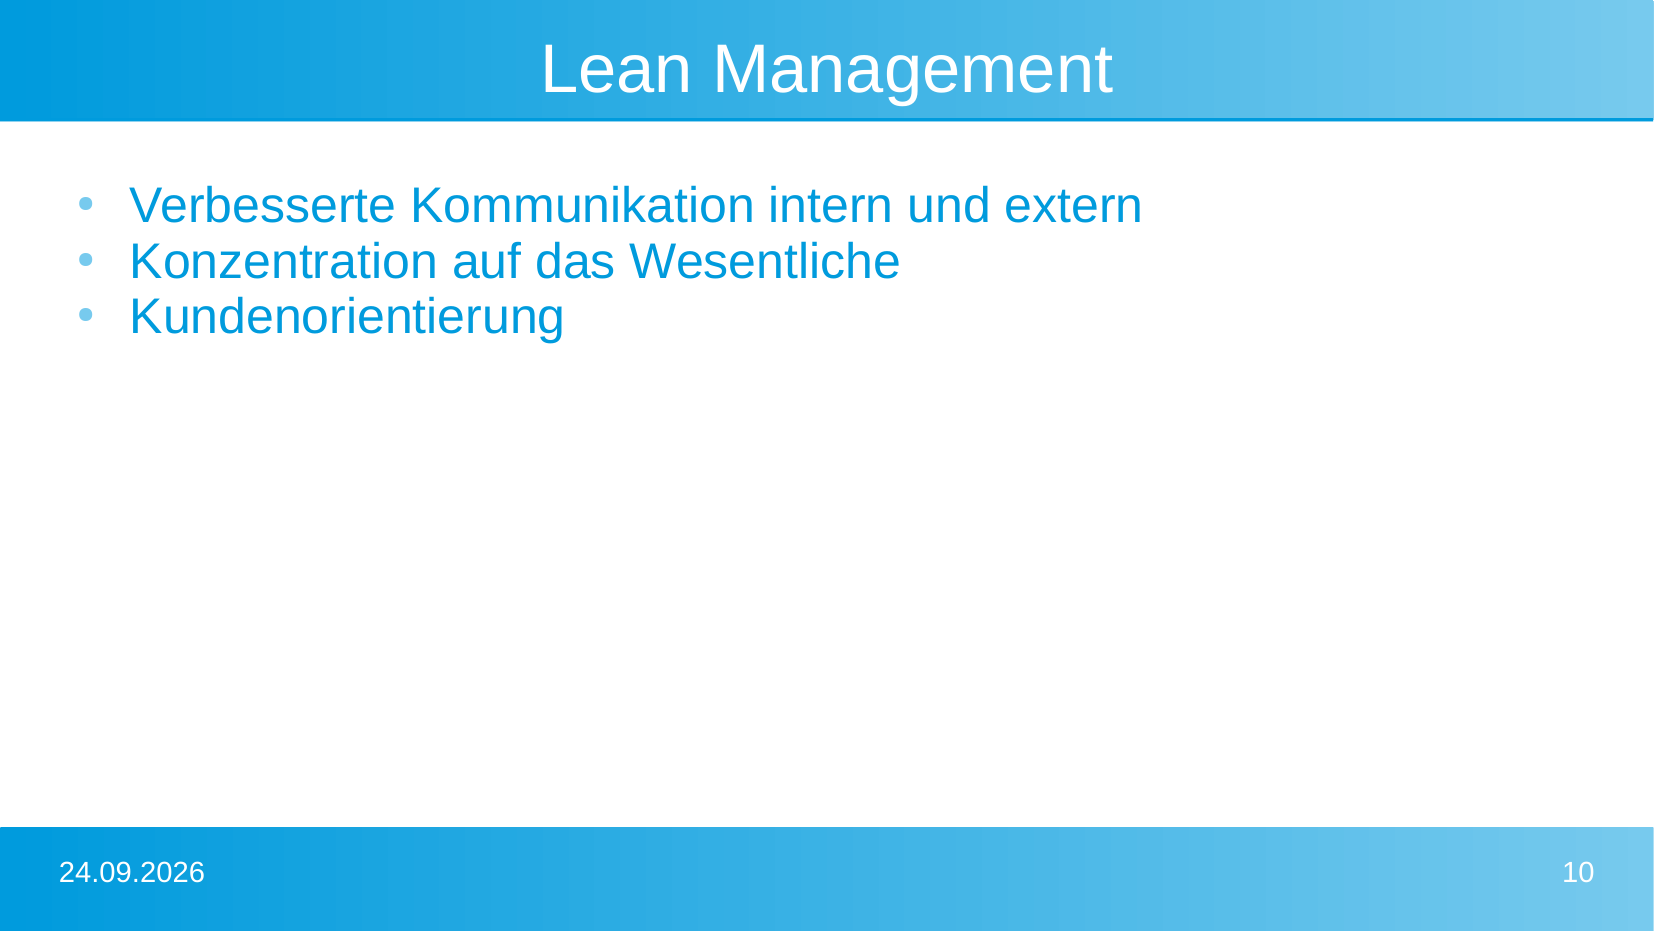

# Lean Management
Verbesserte Kommunikation intern und extern
Konzentration auf das Wesentliche
Kundenorientierung
10